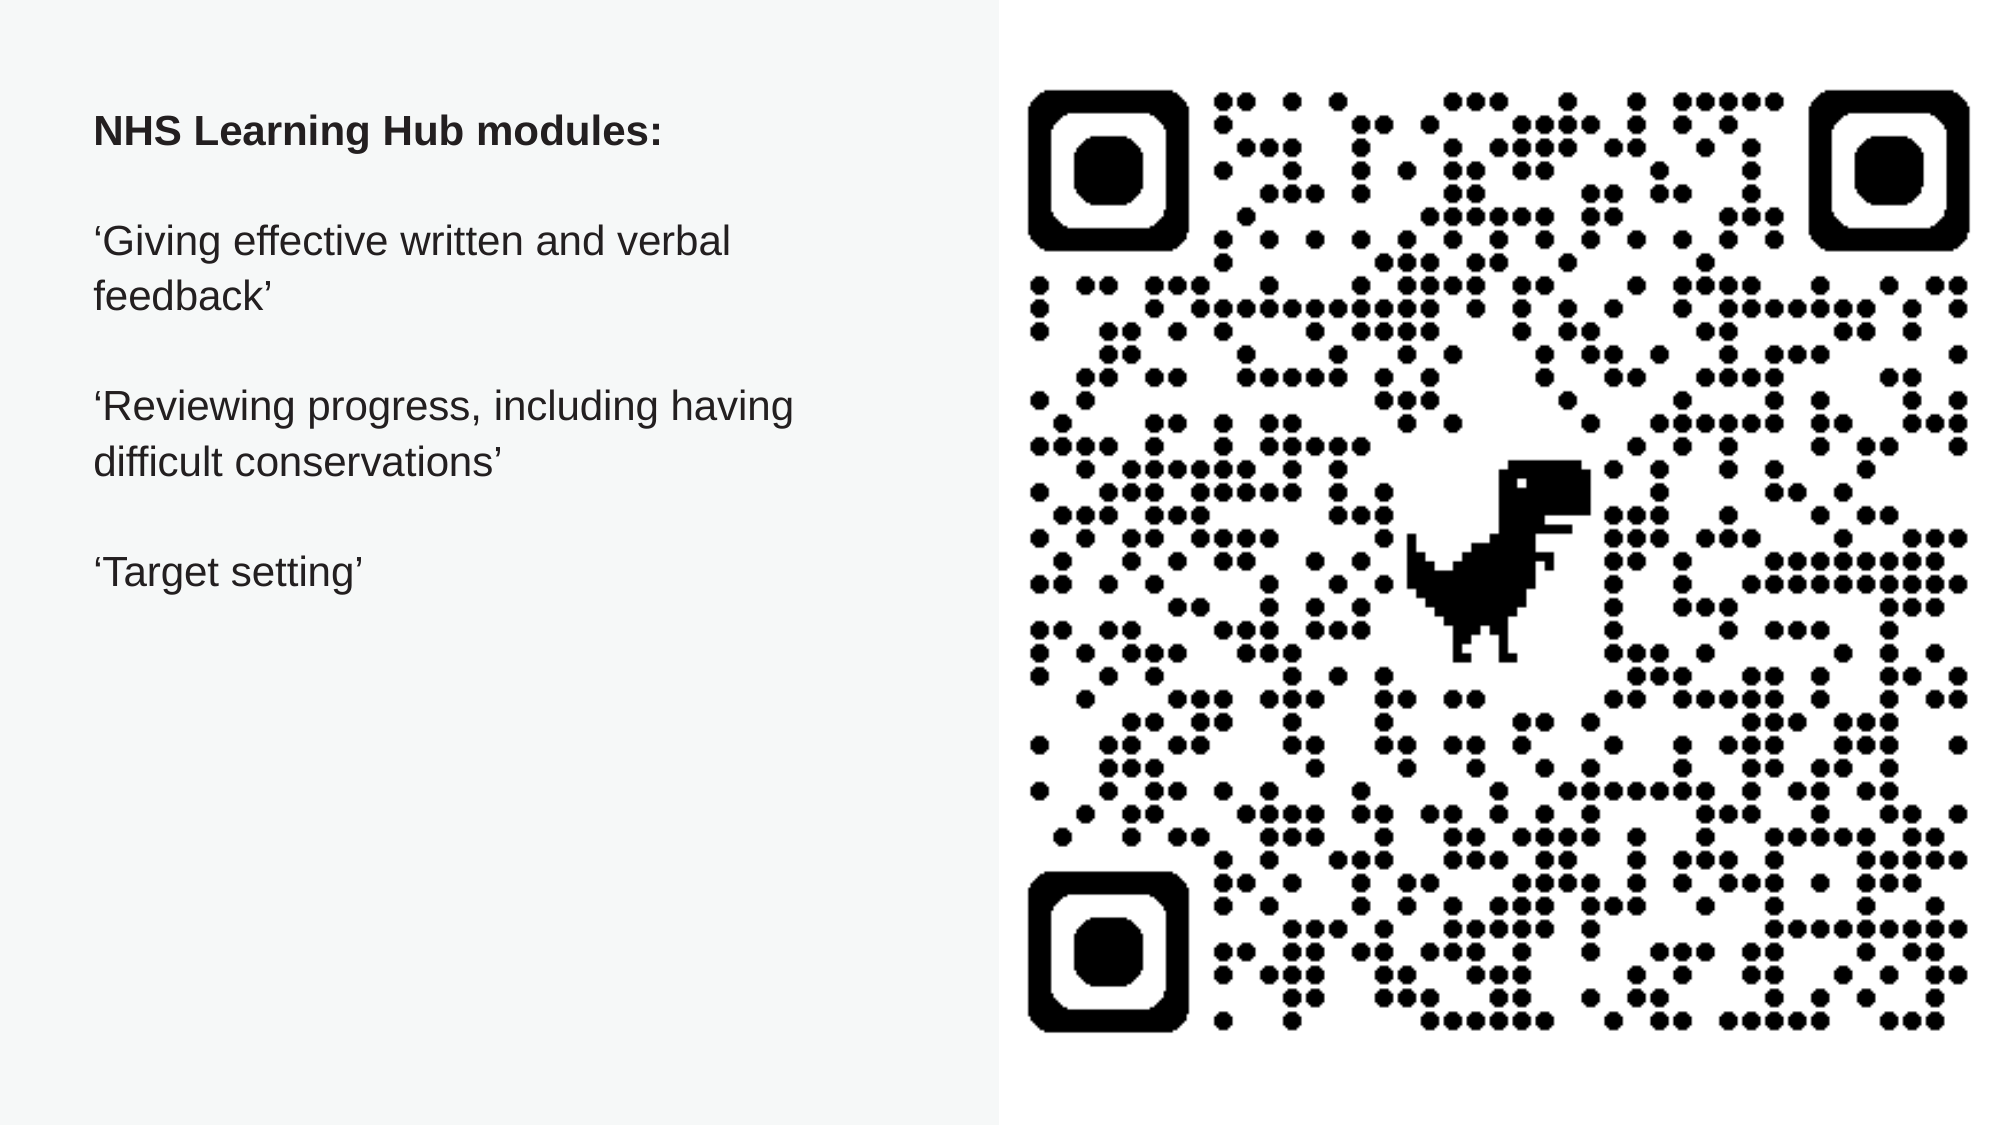

# NHS Learning Hub modules: ‘Giving effective written and verbal feedback’ ‘Reviewing progress, including having difficult conservations’ ‘Target setting’